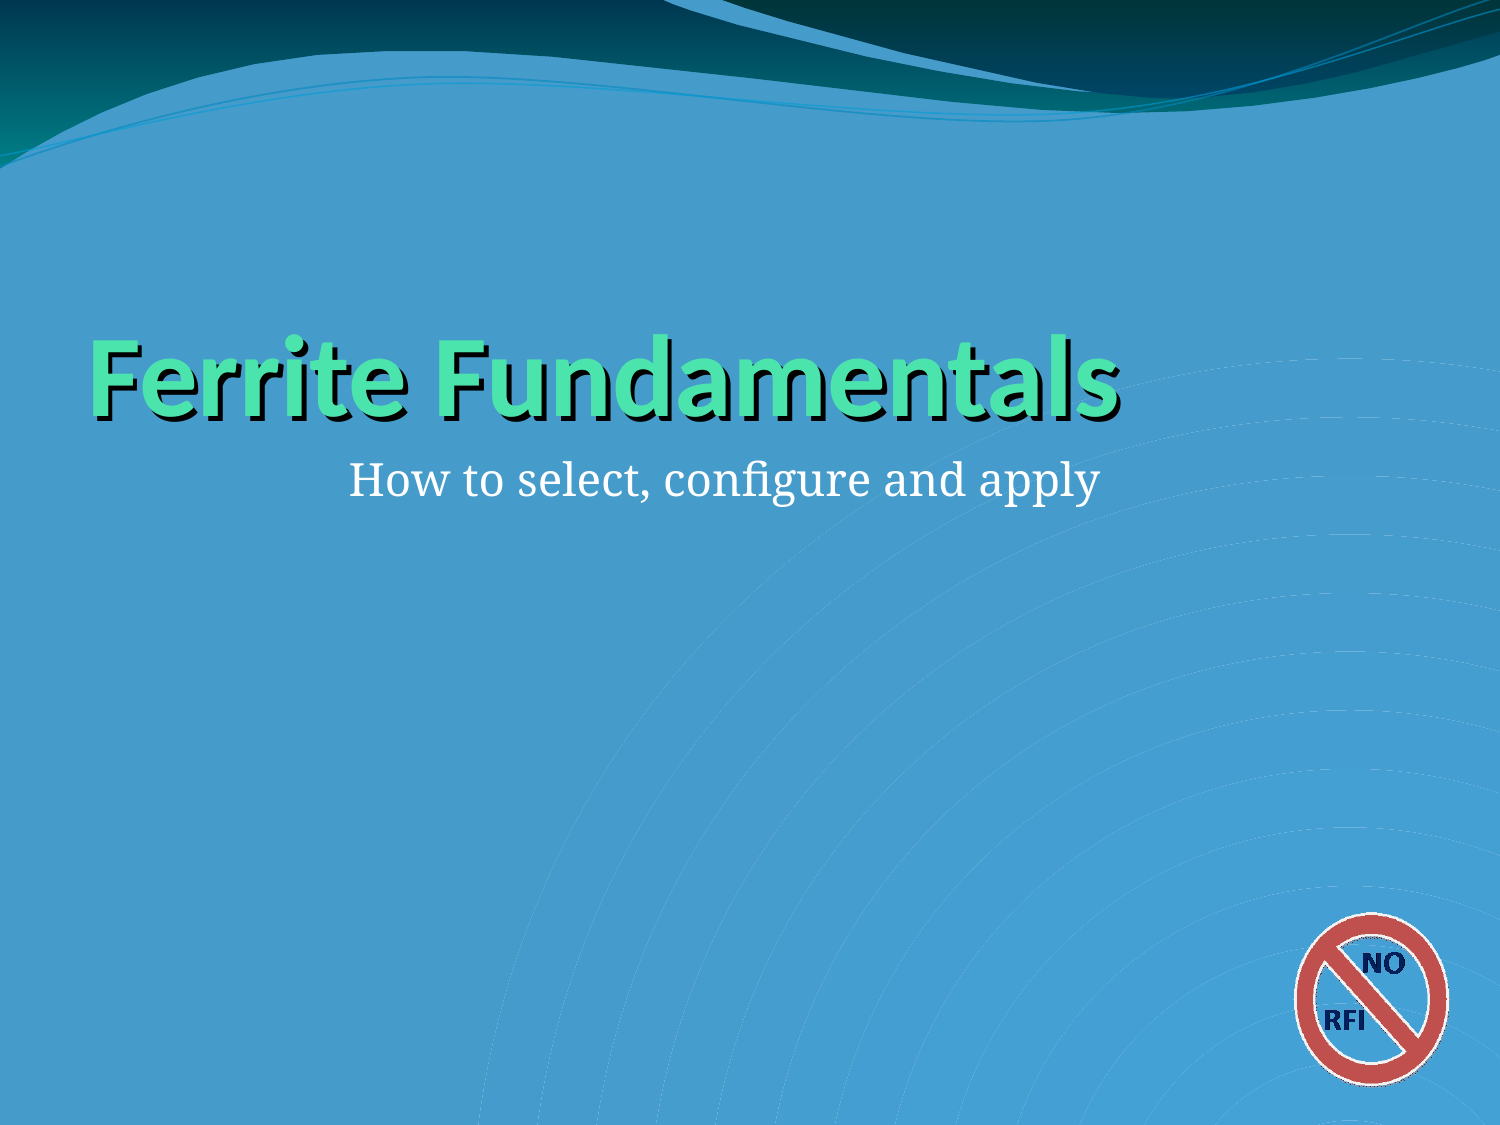

# Ferrite Fundamentals
How to select, configure and apply